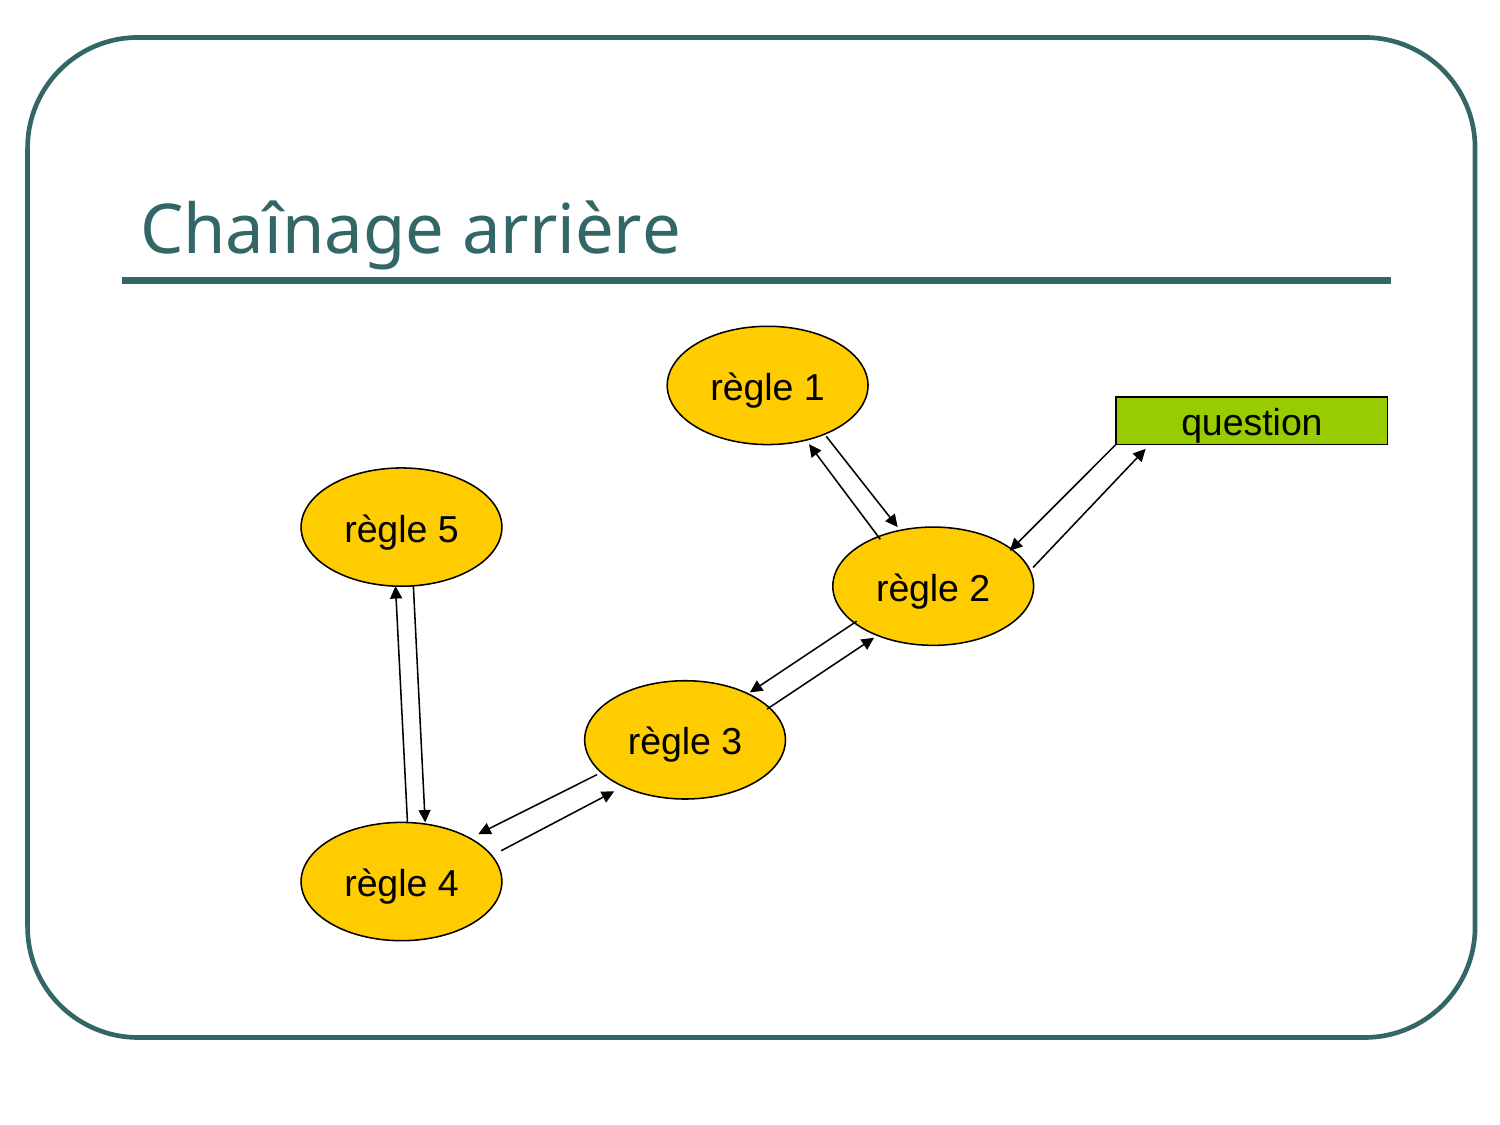

# Chaînage arrière
règle 1
question
règle 5
règle 2
règle 3
règle 4